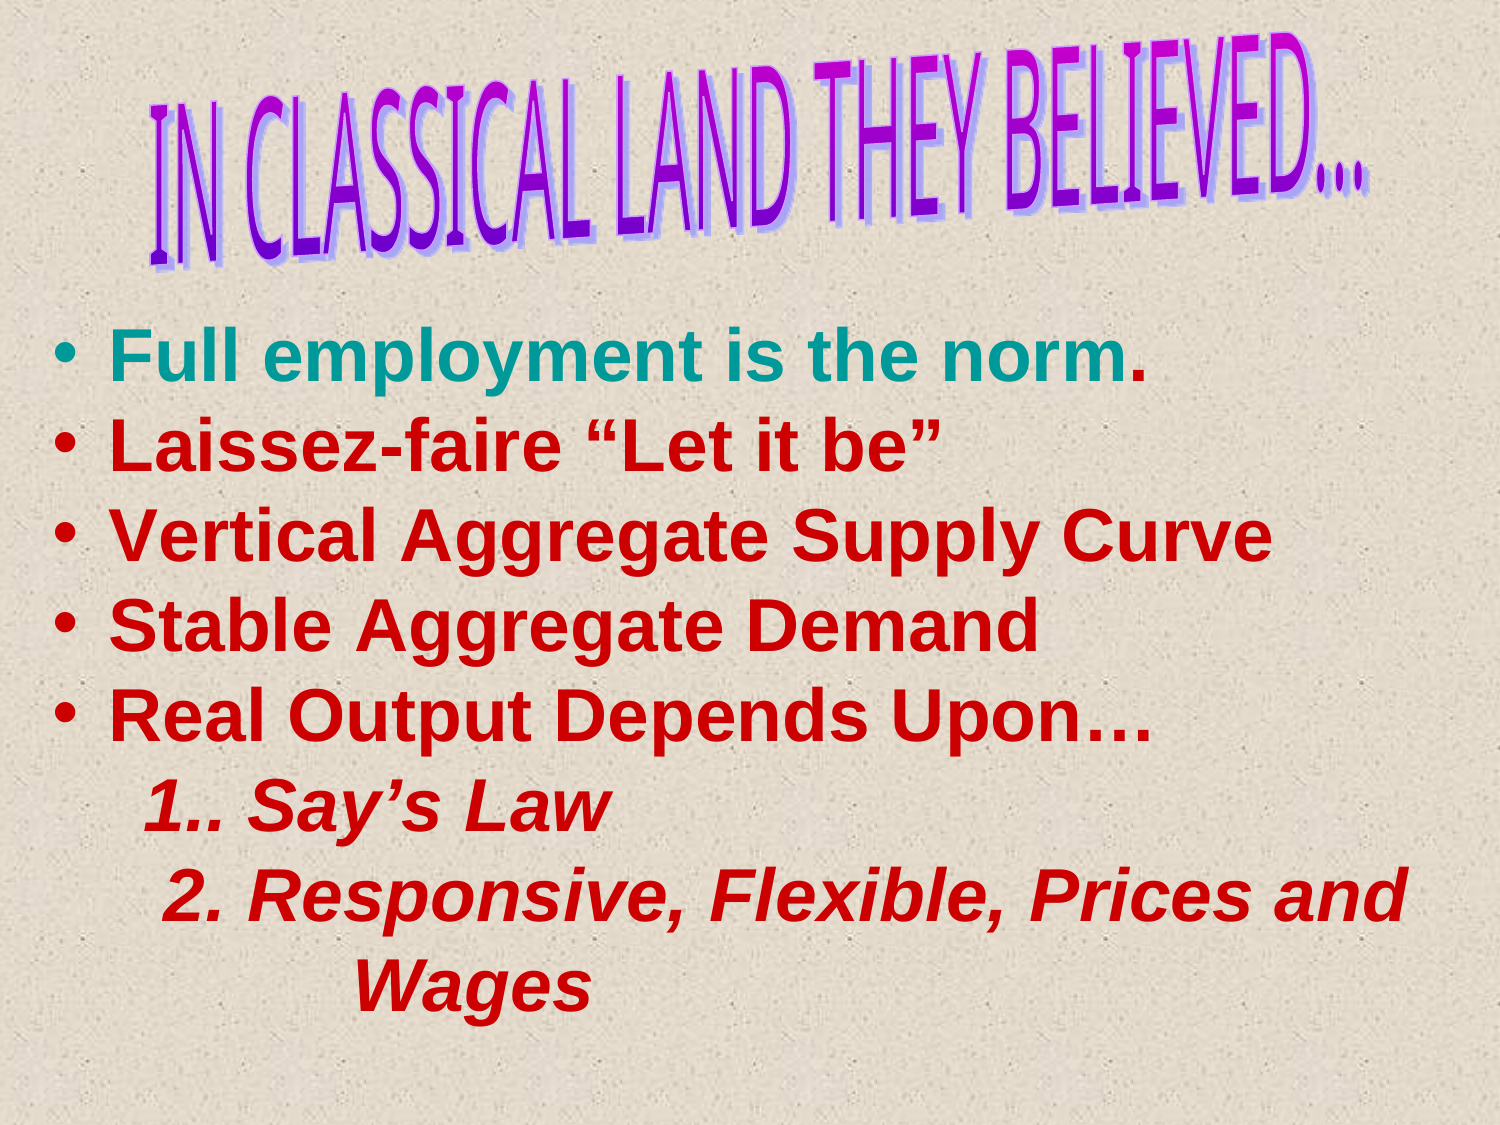

IN CLASSICAL LAND THEY BELIEVED...
Full employment is the norm.
Laissez-faire “Let it be”
Vertical Aggregate Supply Curve
Stable Aggregate Demand
Real Output Depends Upon…
	1.. Say’s Law
	2. Responsive, Flexible, Prices and 		Wages